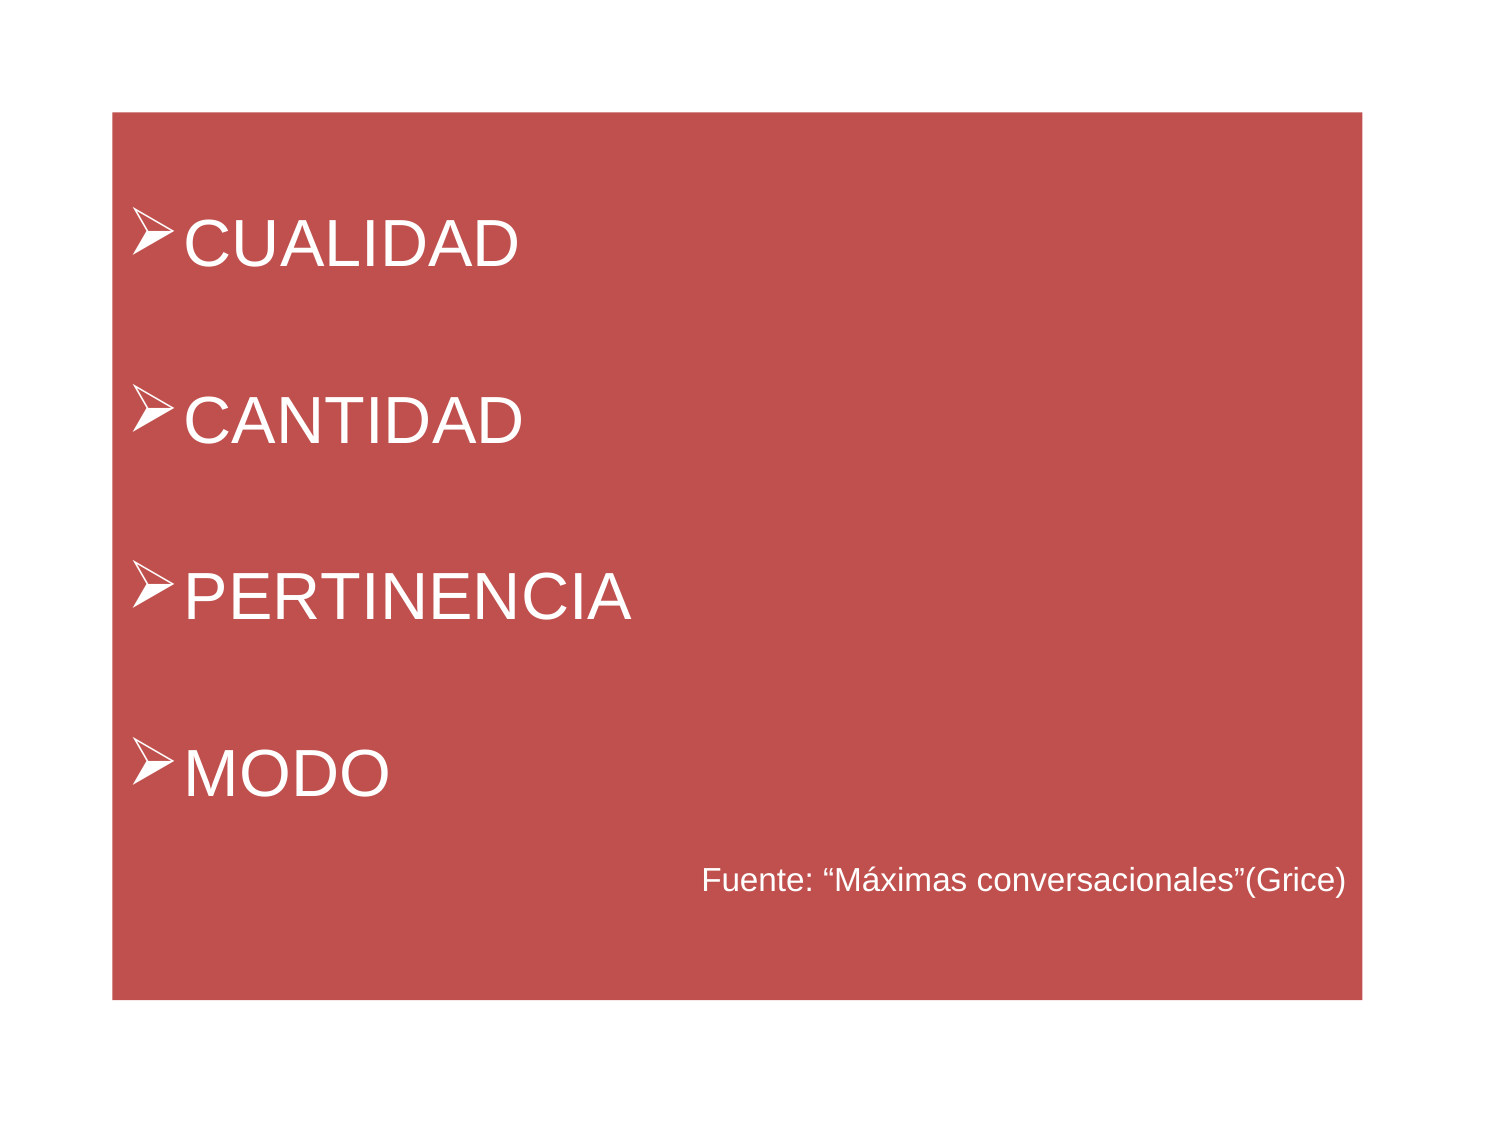

# CUALIDAD
CANTIDAD
PERTINENCIA
MODO
Fuente: “Máximas conversacionales”(Grice)